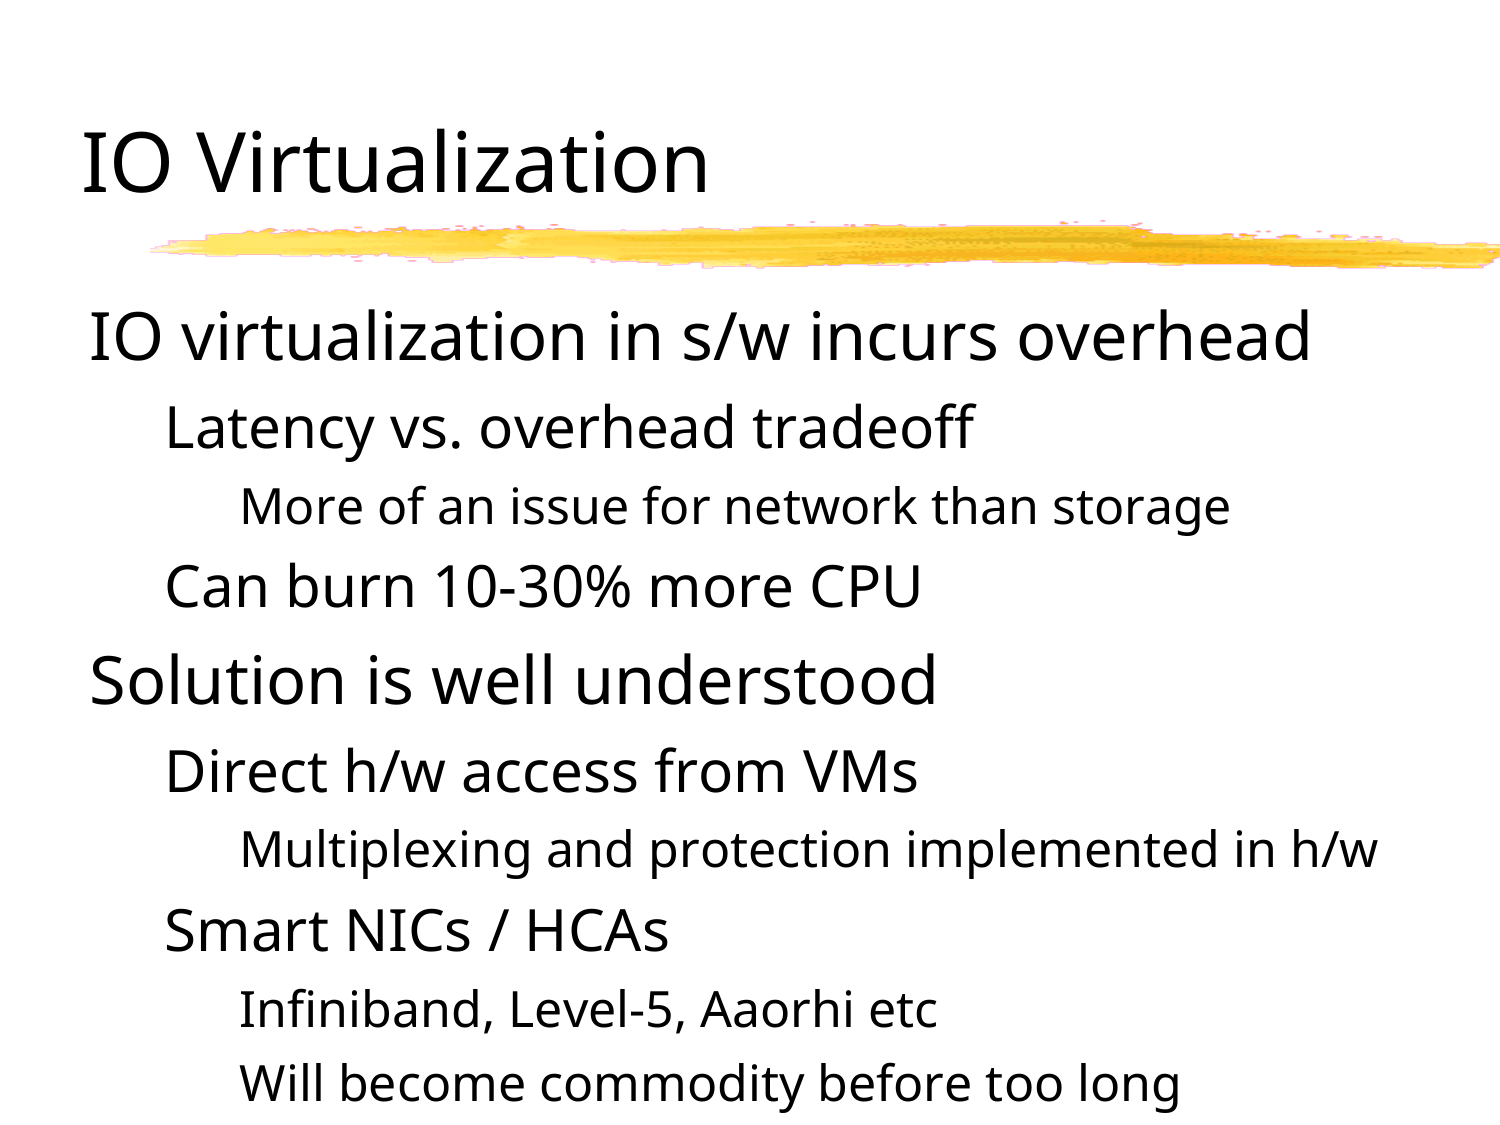

# IO Virtualization
IO virtualization in s/w incurs overhead
Latency vs. overhead tradeoff
More of an issue for network than storage
Can burn 10-30% more CPU
Solution is well understood
Direct h/w access from VMs
Multiplexing and protection implemented in h/w
Smart NICs / HCAs
Infiniband, Level-5, Aaorhi etc
Will become commodity before too long